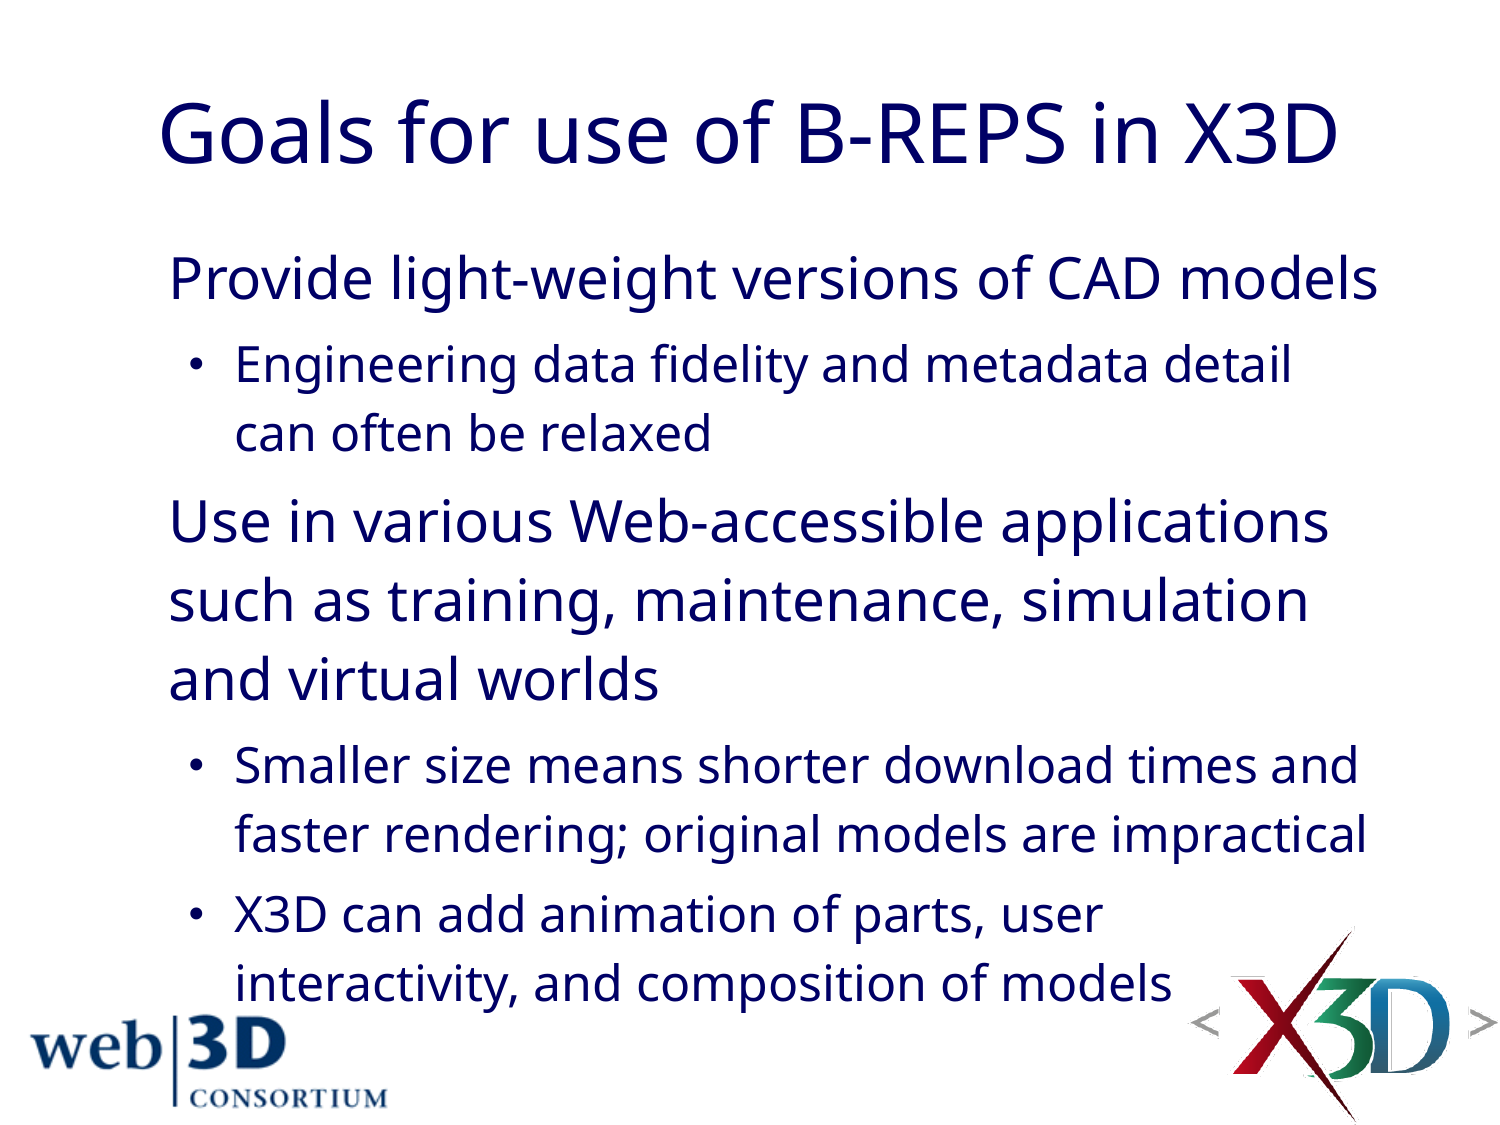

# Goals for use of B-REPS in X3D
Provide light-weight versions of CAD models
Engineering data fidelity and metadata detail can often be relaxed
Use in various Web-accessible applications such as training, maintenance, simulation and virtual worlds
Smaller size means shorter download times and faster rendering; original models are impractical
X3D can add animation of parts, user interactivity, and composition of models